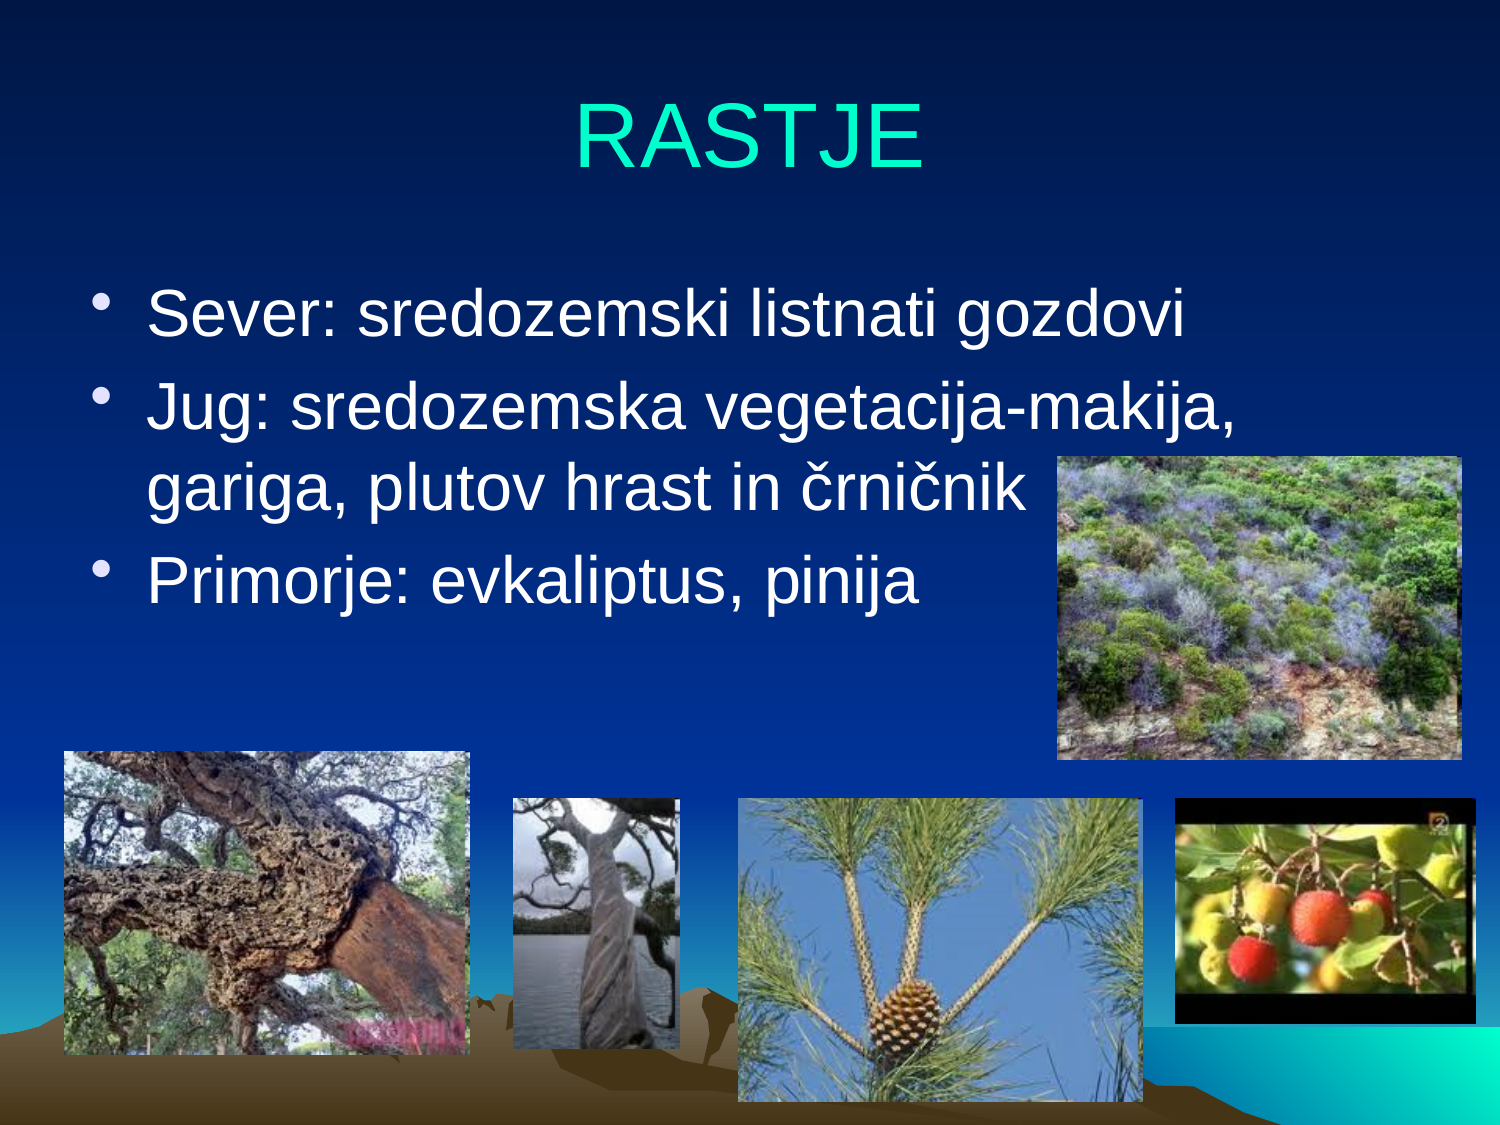

# RASTJE
Sever: sredozemski listnati gozdovi
Jug: sredozemska vegetacija-makija, gariga, plutov hrast in črničnik
Primorje: evkaliptus, pinija